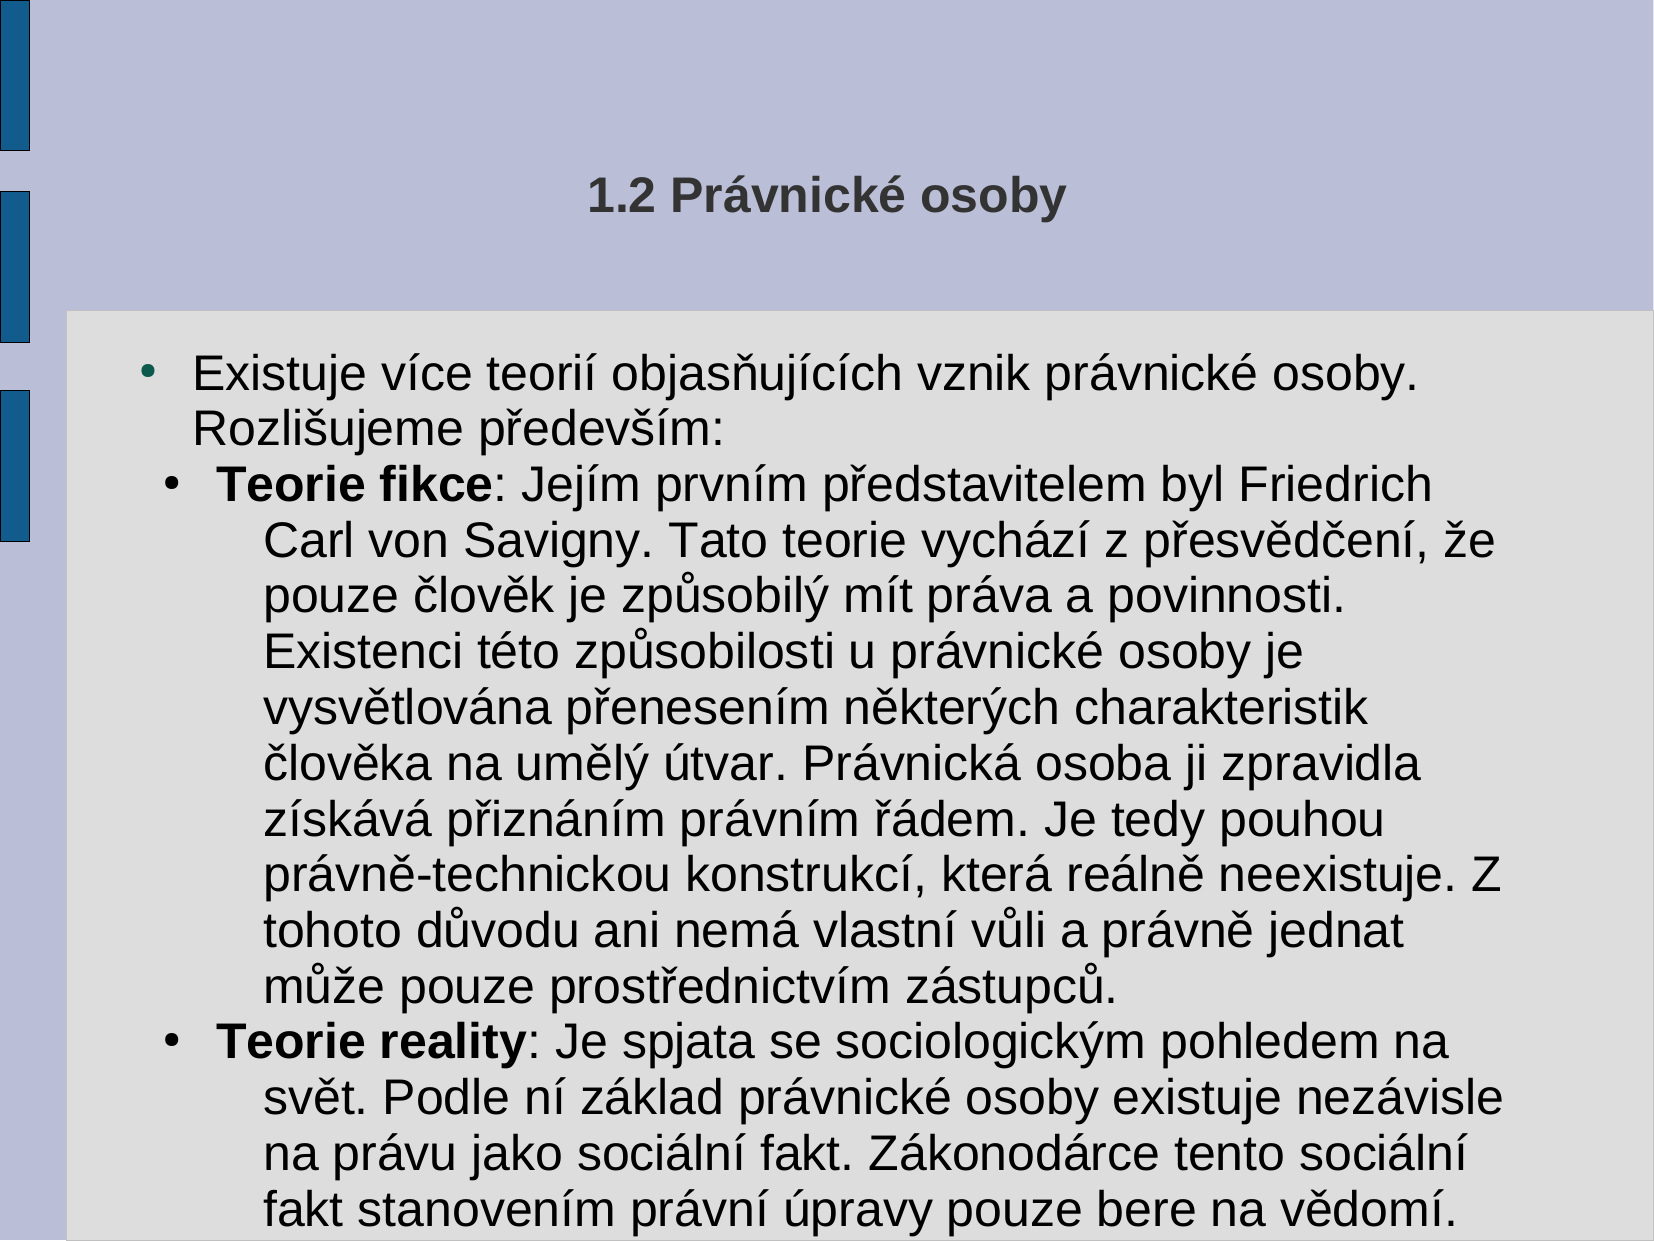

# 1.2 Právnické osoby
Existuje více teorií objasňujících vznik právnické osoby. Rozlišujeme především:
Teorie fikce: Jejím prvním představitelem byl Friedrich Carl von Savigny. Tato teorie vychází z přesvědčení, že pouze člověk je způsobilý mít práva a povinnosti. Existenci této způsobilosti u právnické osoby je vysvětlována přenesením některých charakteristik člověka na umělý útvar. Právnická osoba ji zpravidla získává přiznáním právním řádem. Je tedy pouhou právně-technickou konstrukcí, která reálně neexistuje. Z tohoto důvodu ani nemá vlastní vůli a právně jednat může pouze prostřednictvím zástupců.
Teorie reality: Je spjata se sociologickým pohledem na svět. Podle ní základ právnické osoby existuje nezávisle na právu jako sociální fakt. Zákonodárce tento sociální fakt stanovením právní úpravy pouze bere na vědomí.